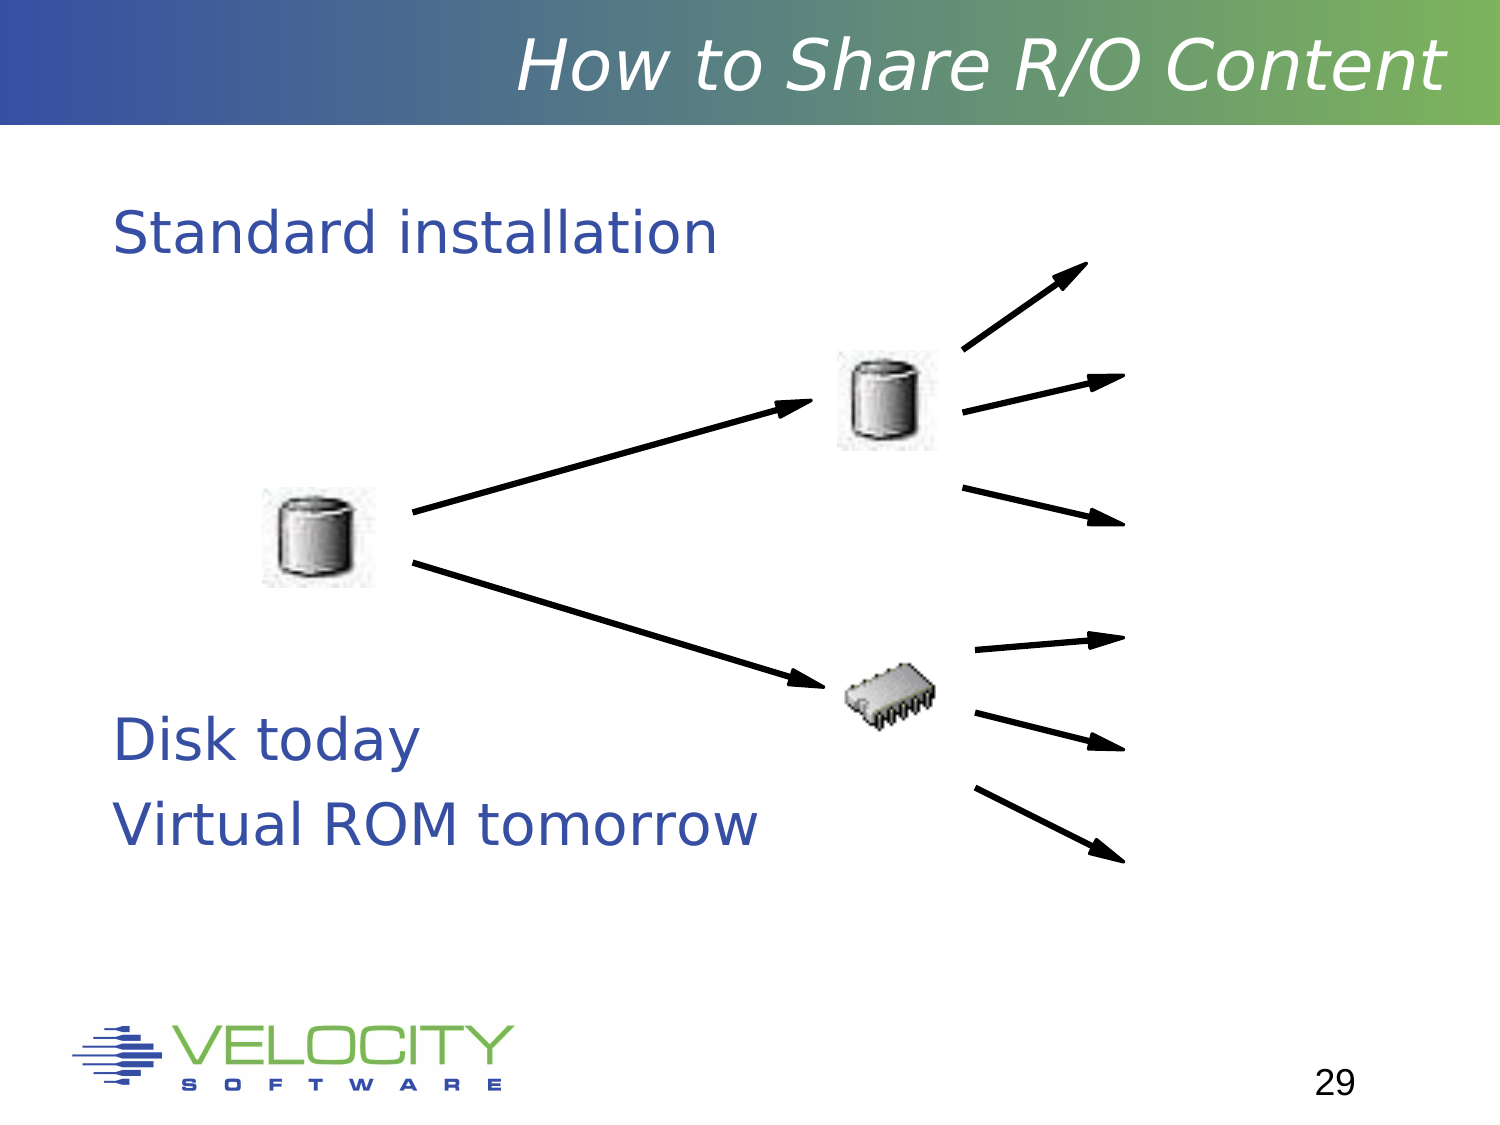

# How to Share R/O Content
Standard installation
Disk today
Virtual ROM tomorrow
29